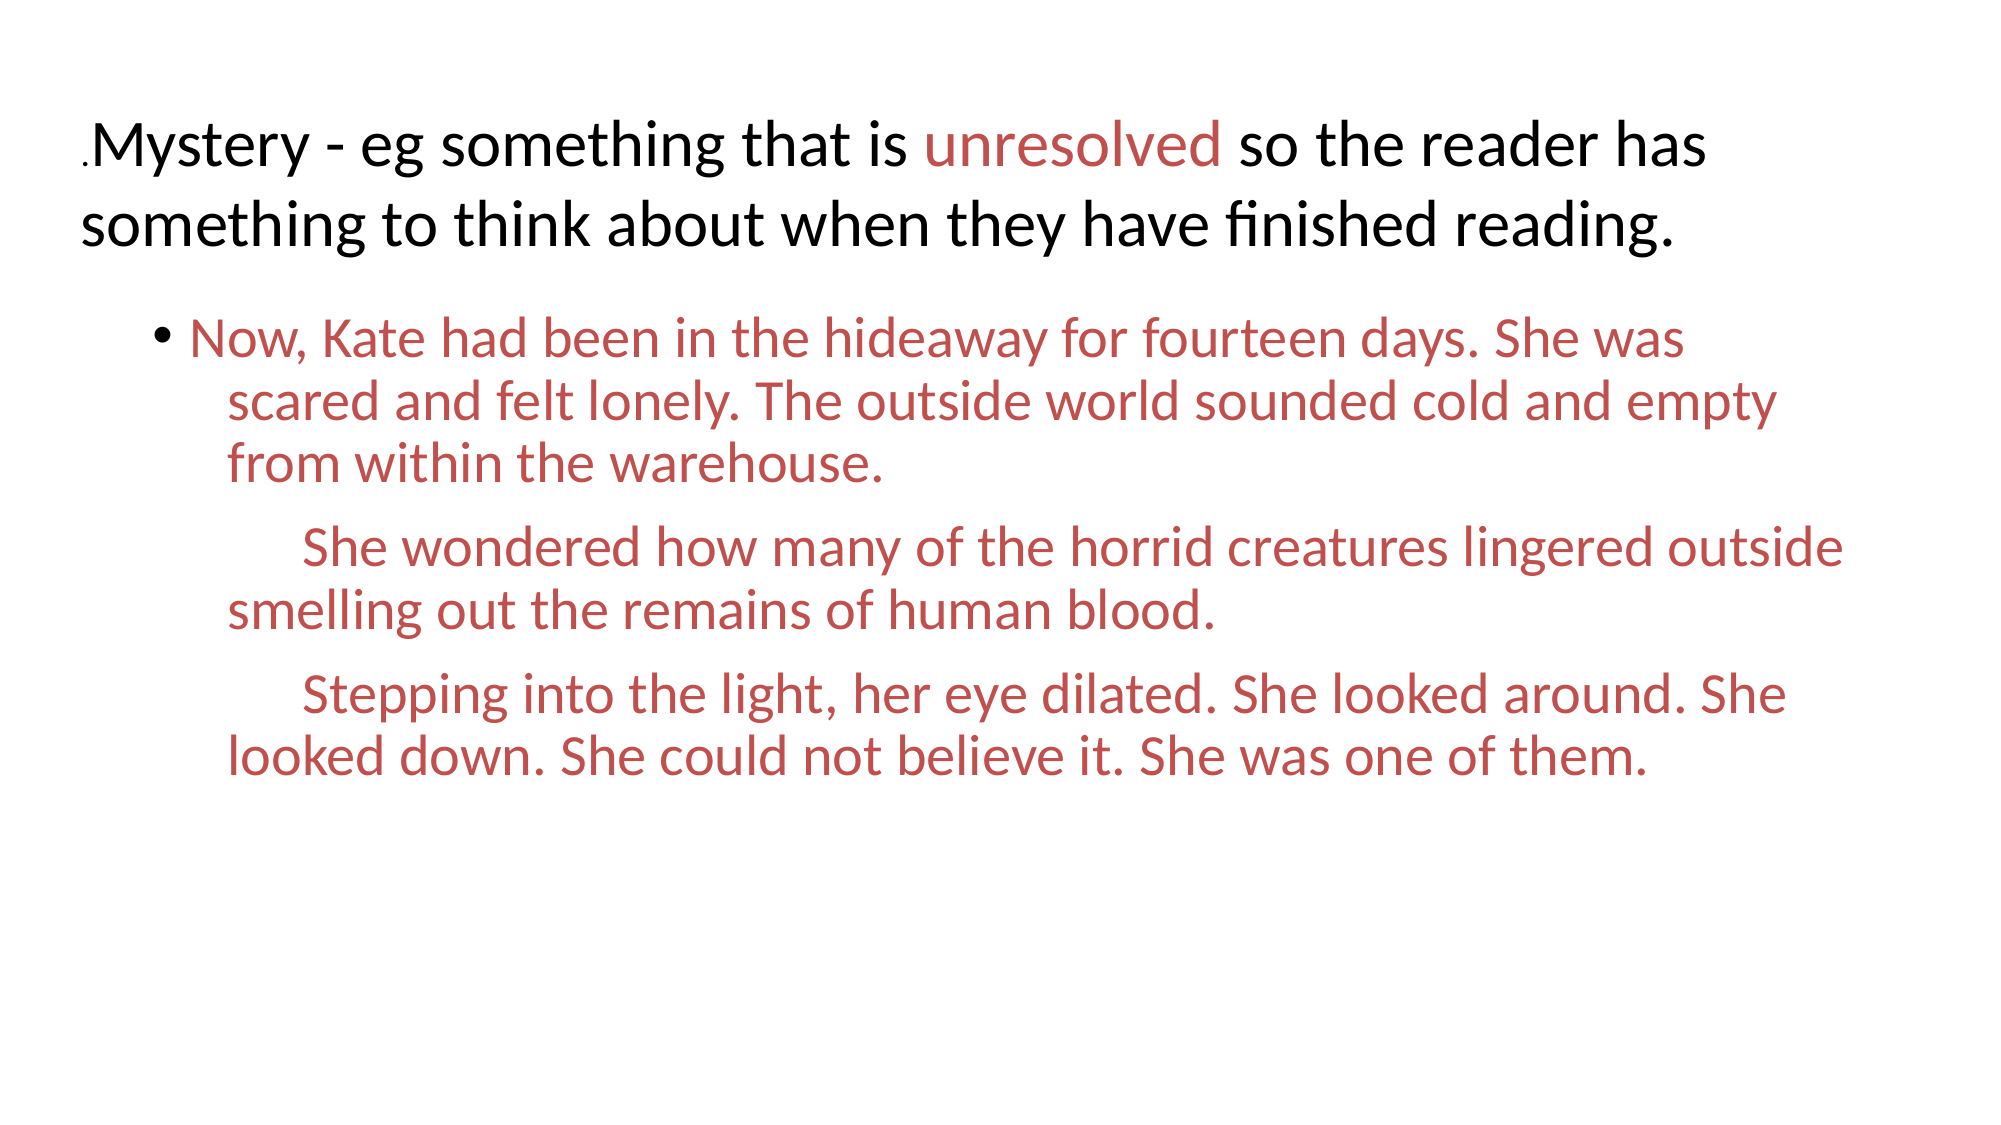

#
.Mystery - eg something that is unresolved so the reader has something to think about when they have finished reading.
Now, Kate had been in the hideaway for fourteen days. She was scared and felt lonely. The outside world sounded cold and empty from within the warehouse.
	She wondered how many of the horrid creatures lingered outside smelling out the remains of human blood.
	Stepping into the light, her eye dilated. She looked around. She looked down. She could not believe it. She was one of them.